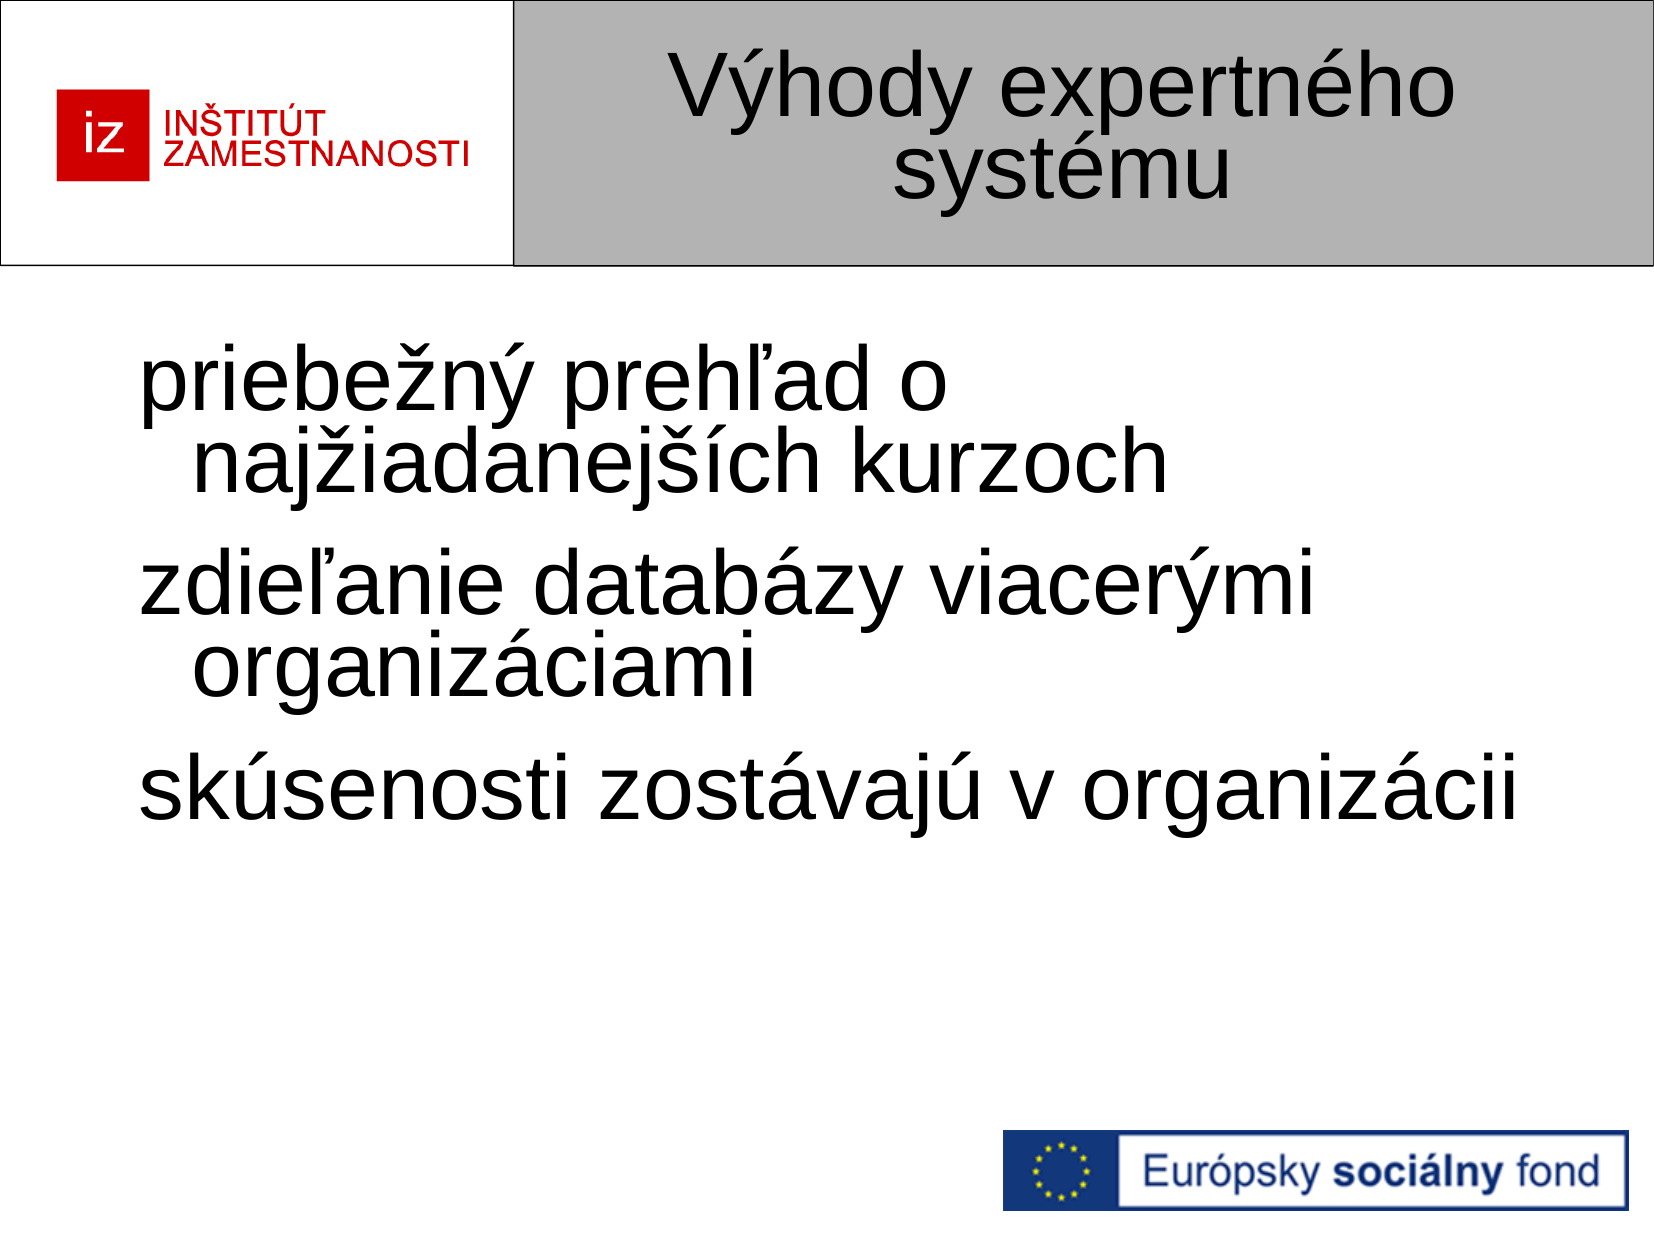

# Výhody expertného systému
priebežný prehľad o najžiadanejších kurzoch
zdieľanie databázy viacerými organizáciami
skúsenosti zostávajú v organizácii